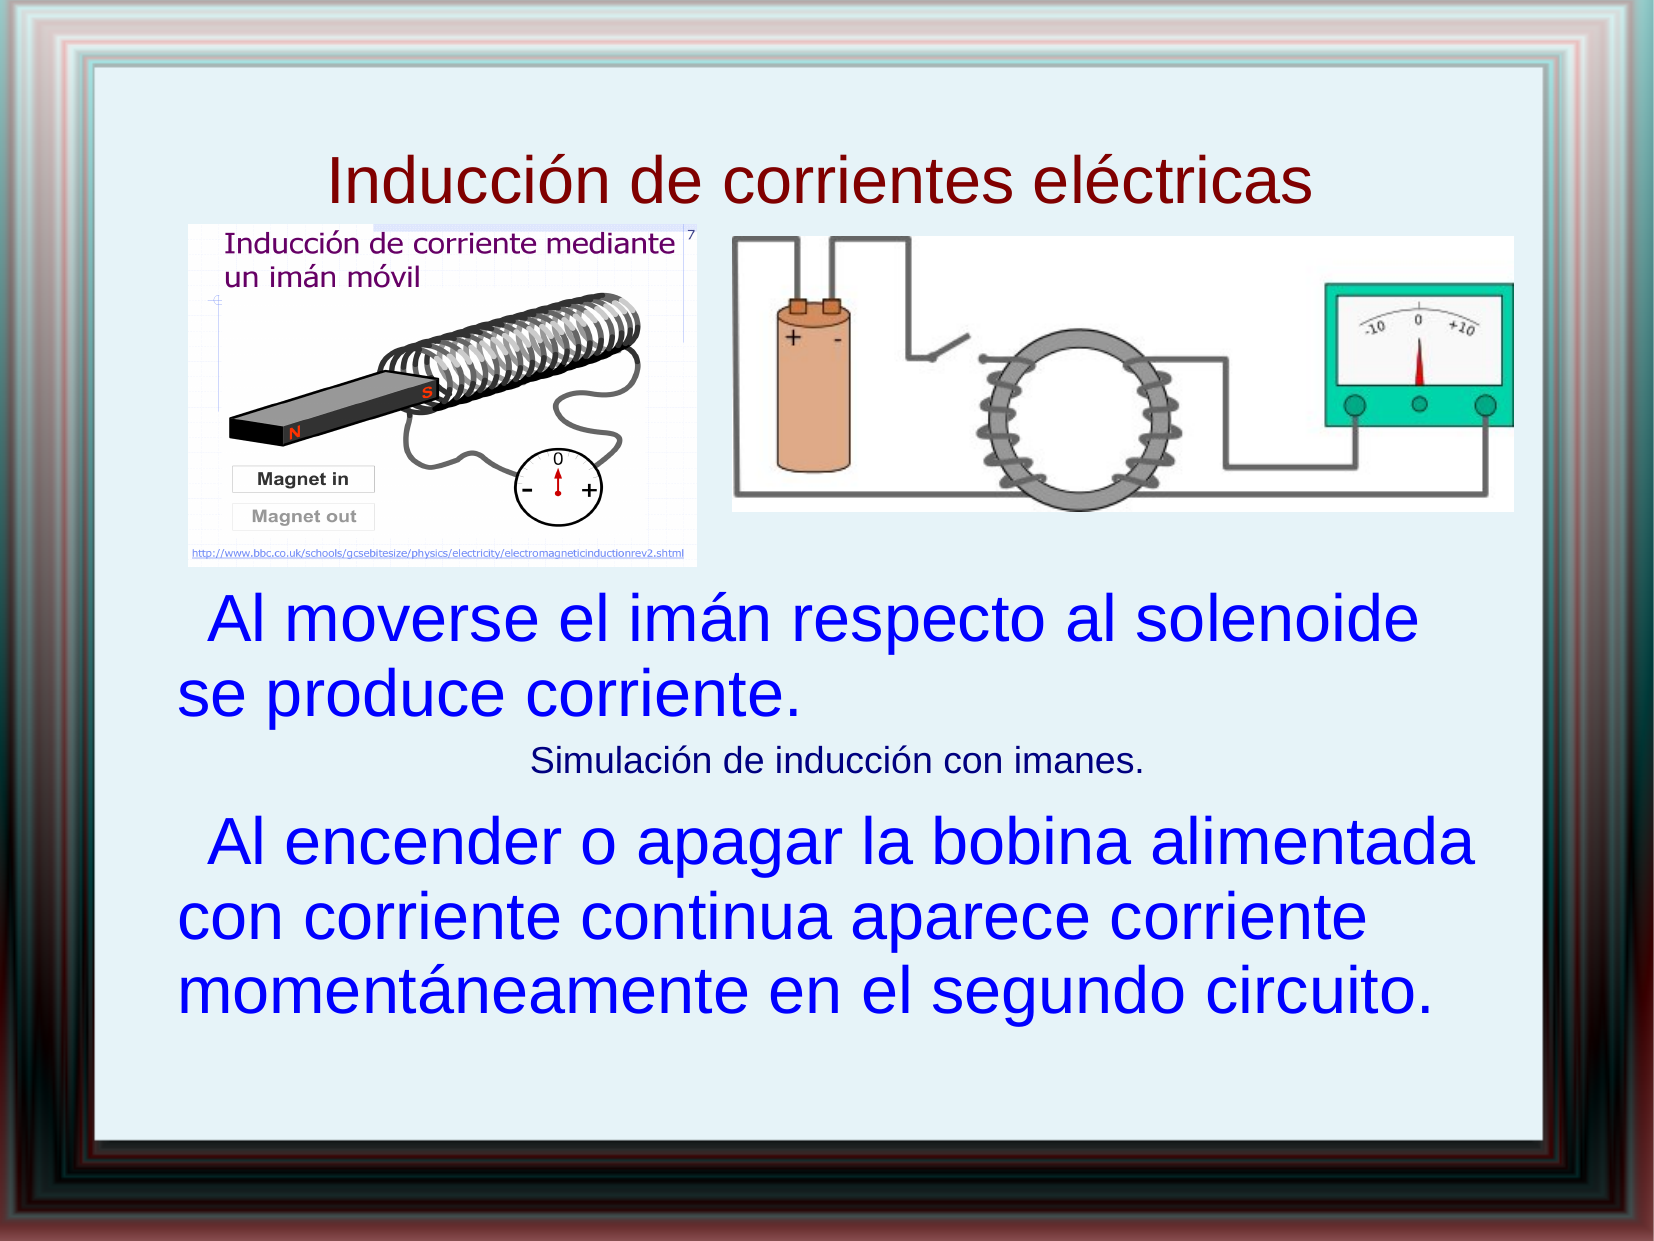

Inducción de corrientes eléctricas
Al moverse el imán respecto al solenoide se produce corriente.
Al encender o apagar la bobina alimentada con corriente continua aparece corriente momentáneamente en el segundo circuito.
Simulación de inducción con imanes.